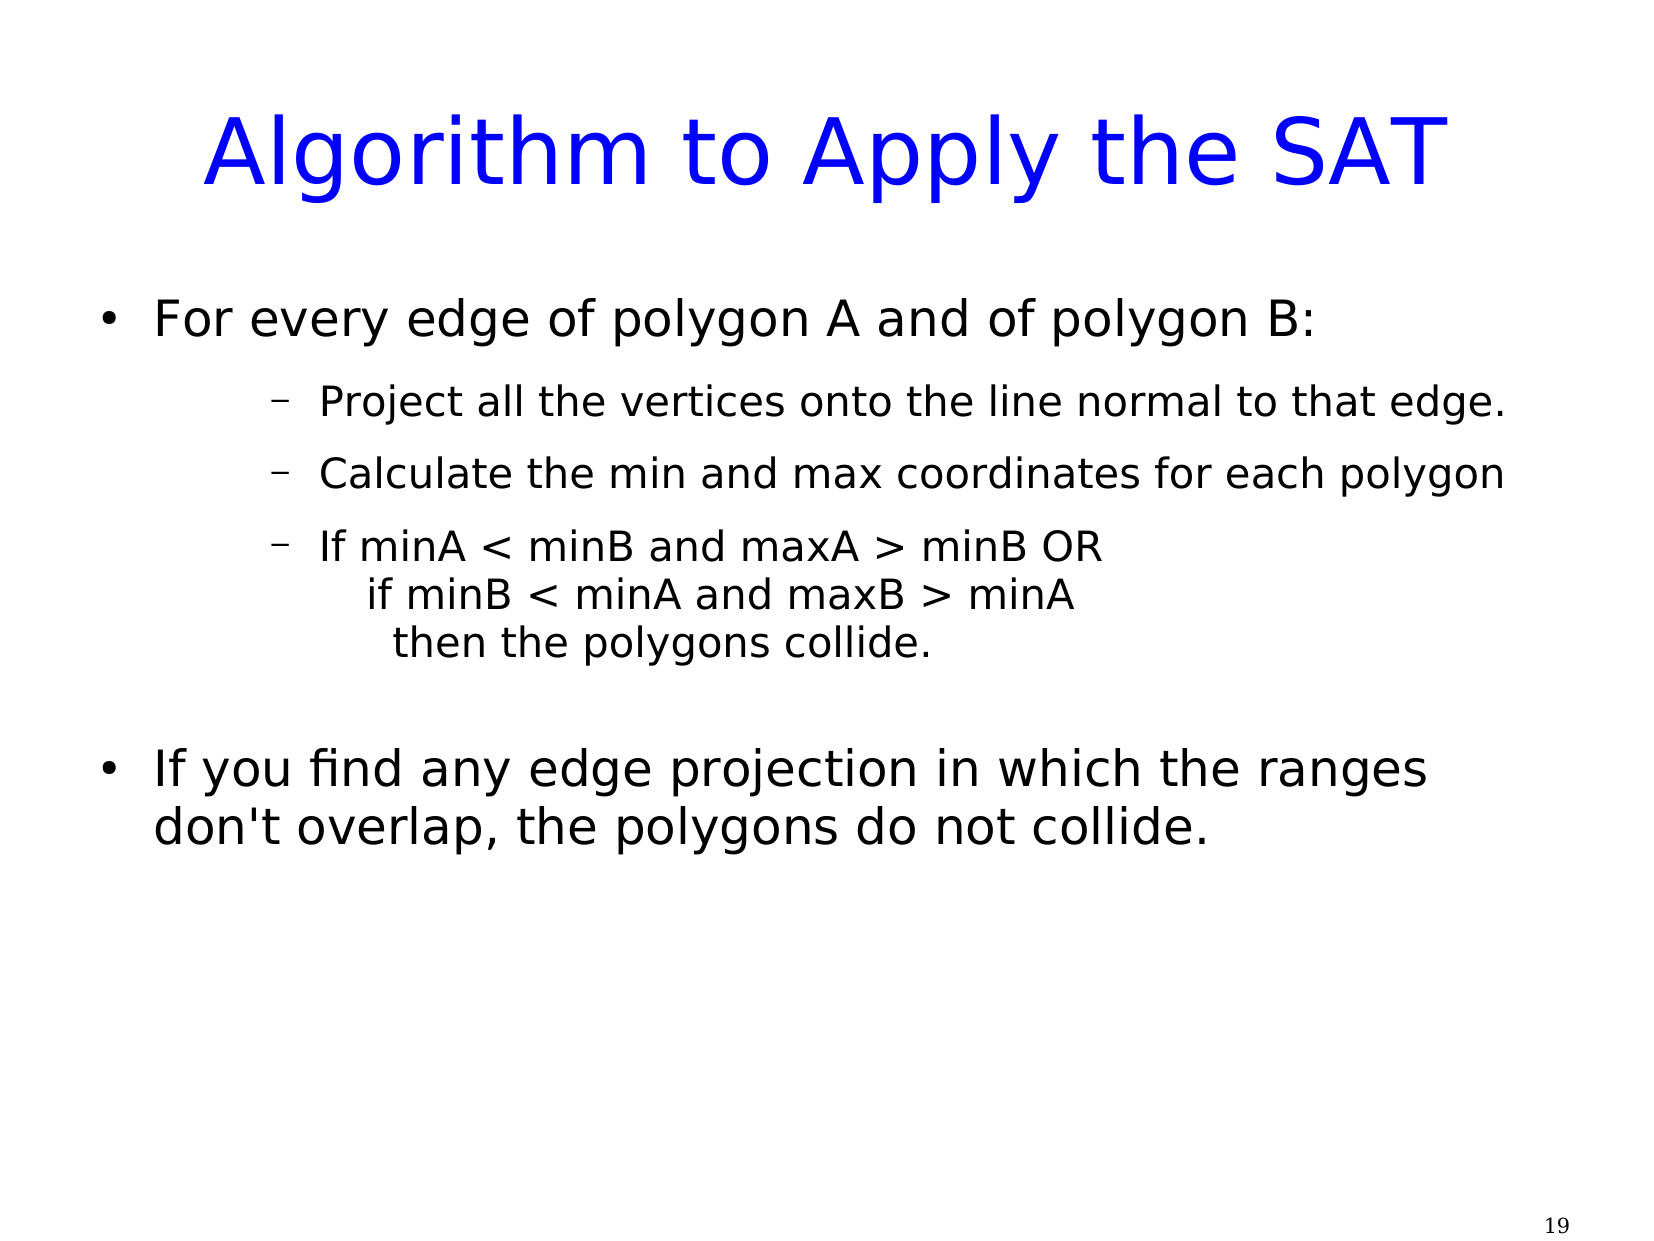

# Algorithm to Apply the SAT
For every edge of polygon A and of polygon B:
Project all the vertices onto the line normal to that edge.
Calculate the min and max coordinates for each polygon
If minA < minB and maxA > minB OR
if minB < minA and maxB > minA
 then the polygons collide.
If you find any edge projection in which the ranges don't overlap, the polygons do not collide.
19